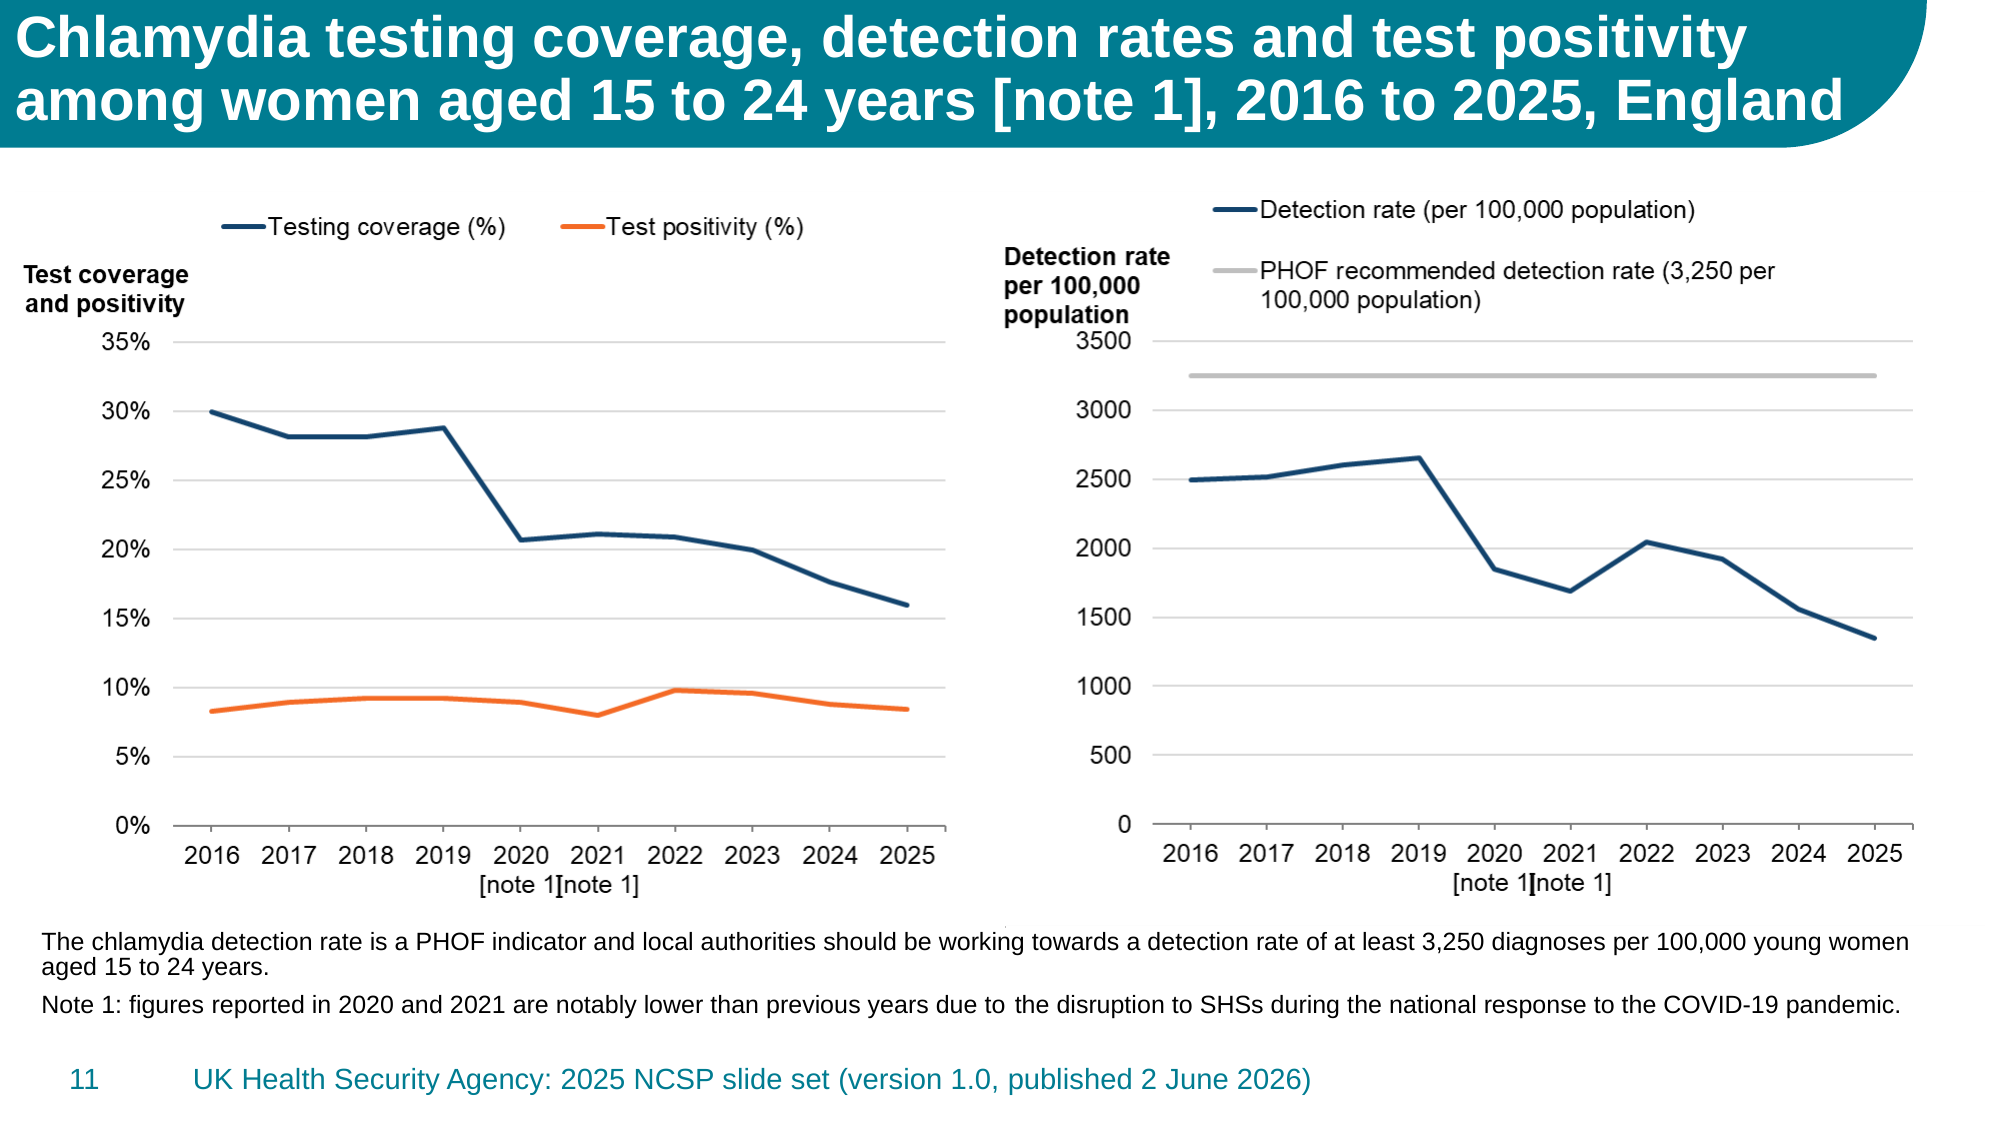

# Chlamydia testing coverage, detection rates and test positivity among women aged 15 to 24 years [note 1], 2016 to 2025, England
The chlamydia detection rate is a PHOF indicator and local authorities should be working towards a detection rate of at least 3,250 diagnoses per 100,000 young women aged 15 to 24 years.
Note 1: figures reported in 2020 and 2021 are notably lower than previous years due to the disruption to SHSs during the national response to the COVID-19 pandemic.
8